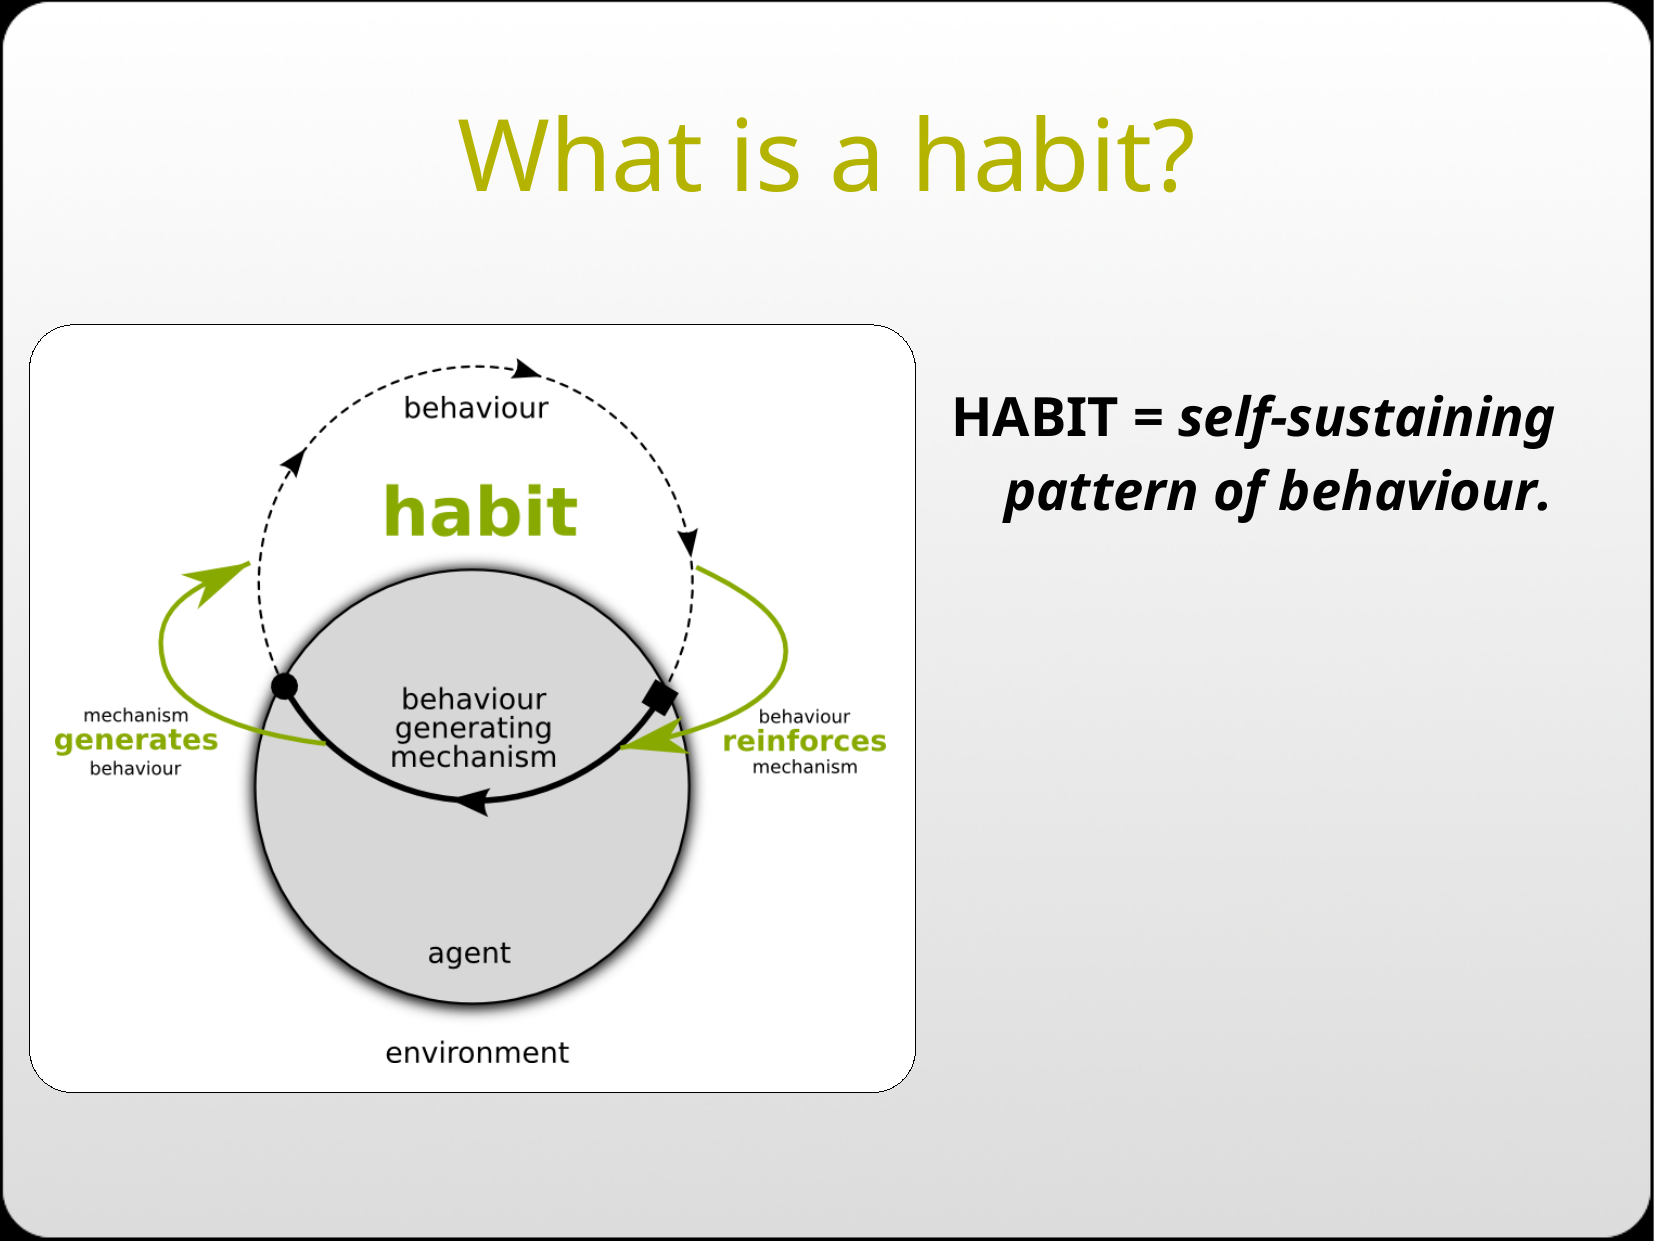

# What is a habit?
HABIT = self-sustaining pattern of behaviour.